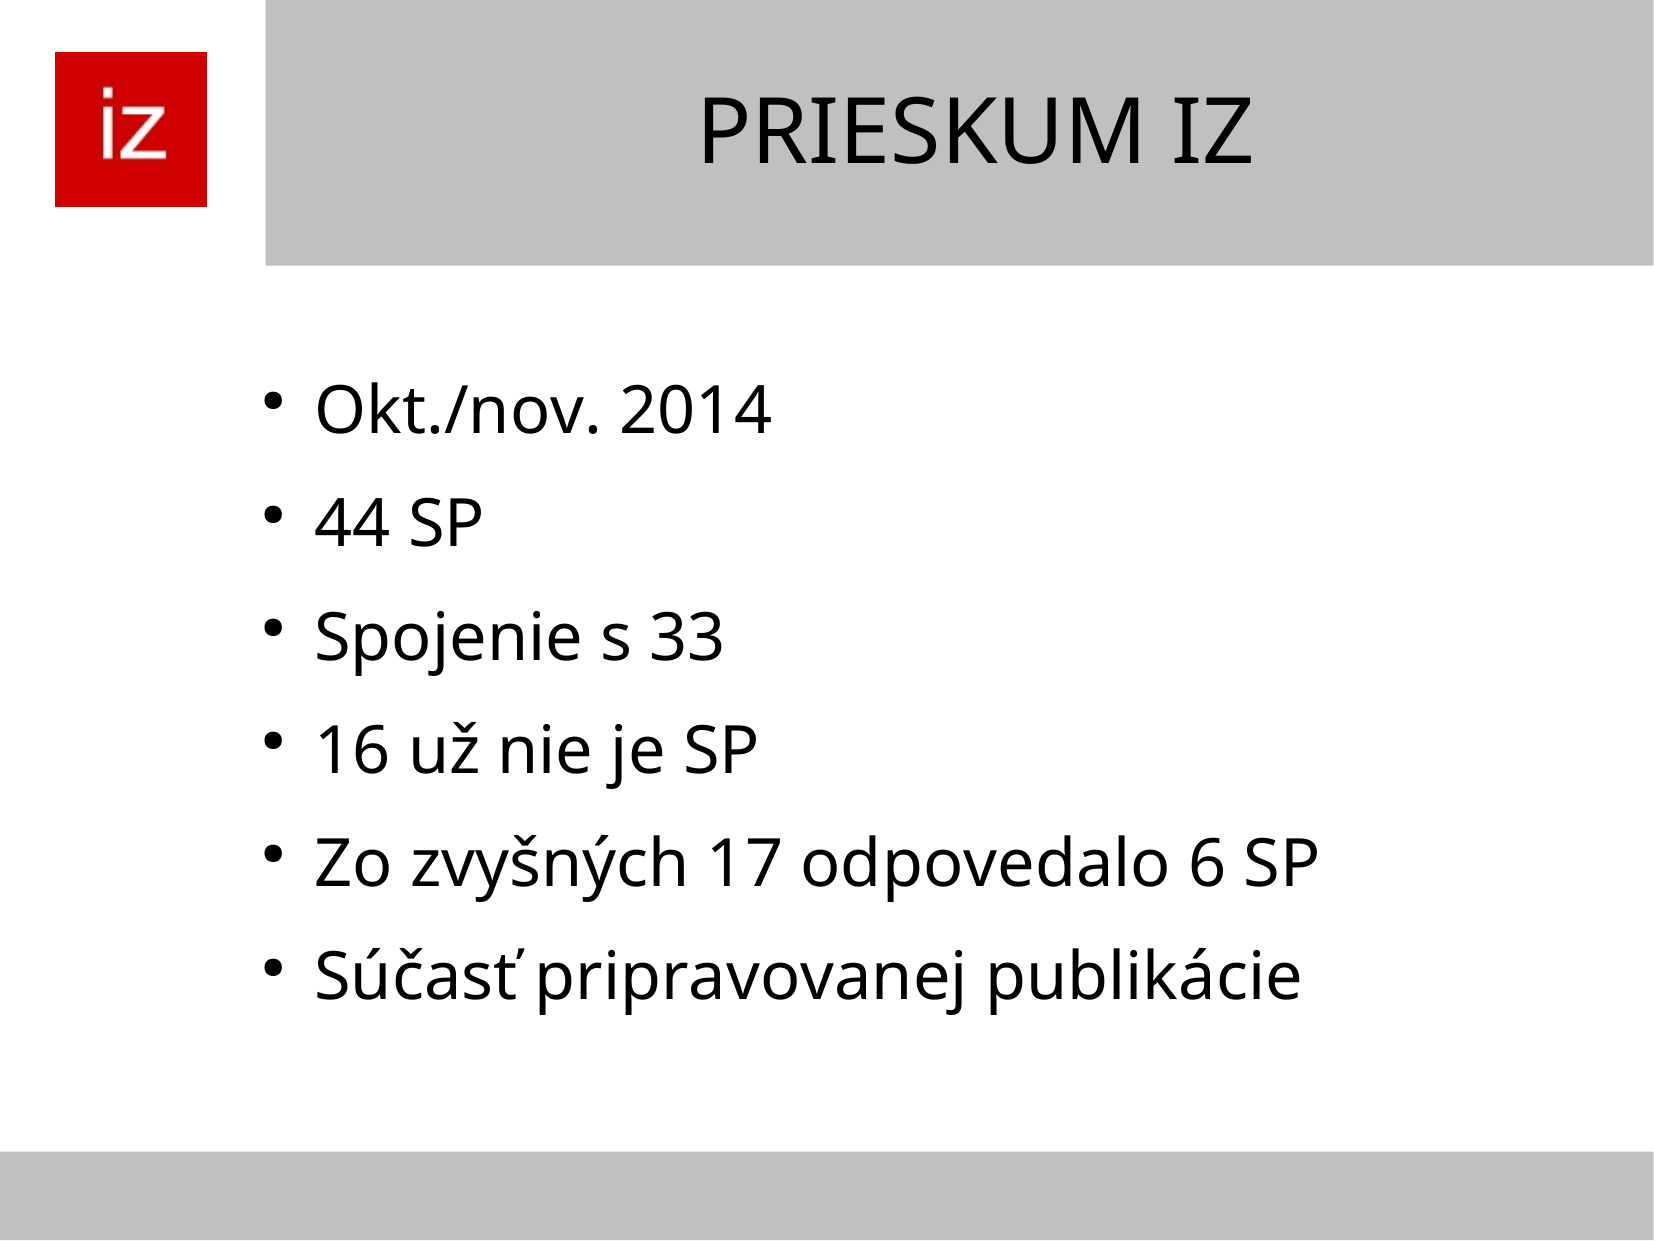

# PRIESKUM IZ
Okt./nov. 2014
44 SP
Spojenie s 33
16 už nie je SP
Zo zvyšných 17 odpovedalo 6 SP
Súčasť pripravovanej publikácie